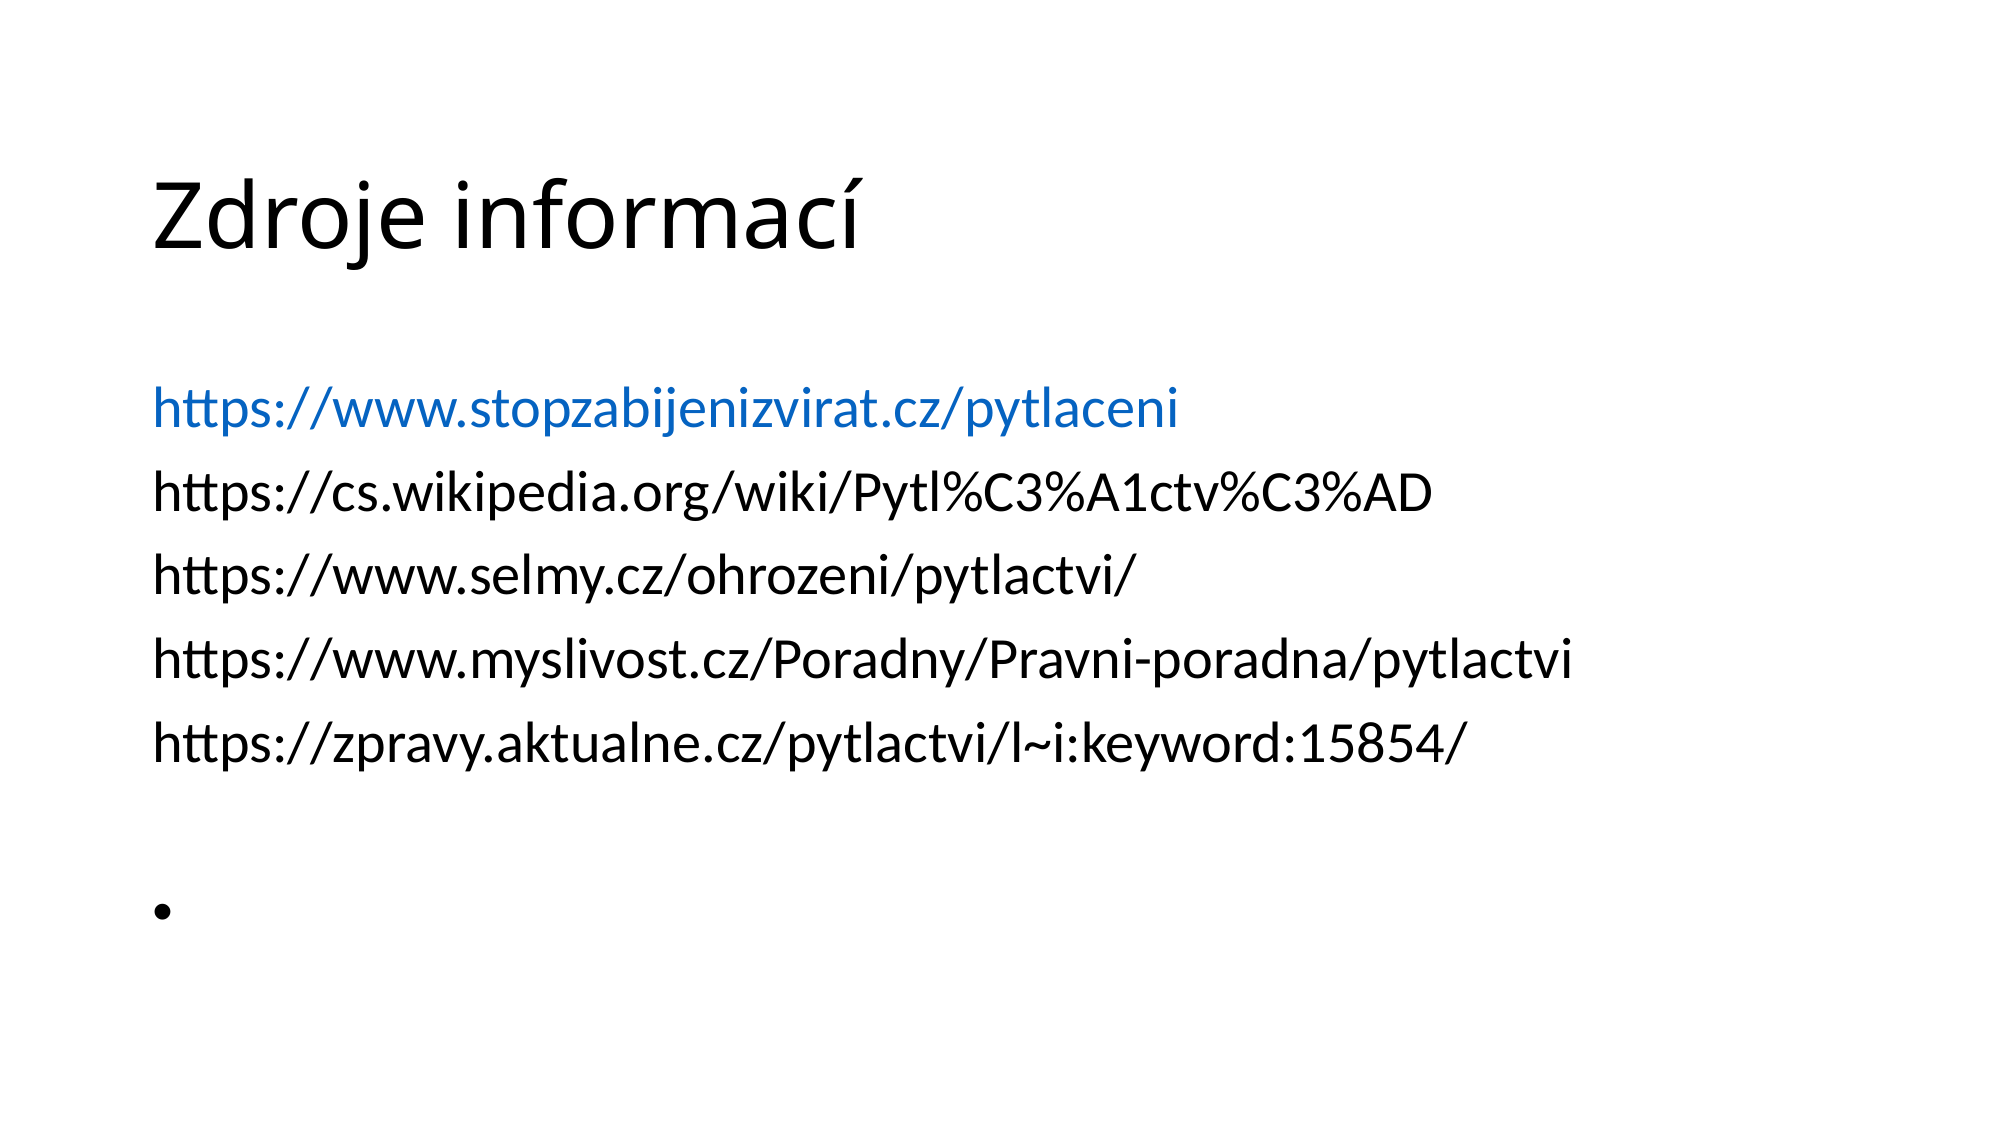

# Zdroje informací
https://www.stopzabijenizvirat.cz/pytlaceni
https://cs.wikipedia.org/wiki/Pytl%C3%A1ctv%C3%AD
https://www.selmy.cz/ohrozeni/pytlactvi/
https://www.myslivost.cz/Poradny/Pravni-poradna/pytlactvi
https://zpravy.aktualne.cz/pytlactvi/l~i:keyword:15854/